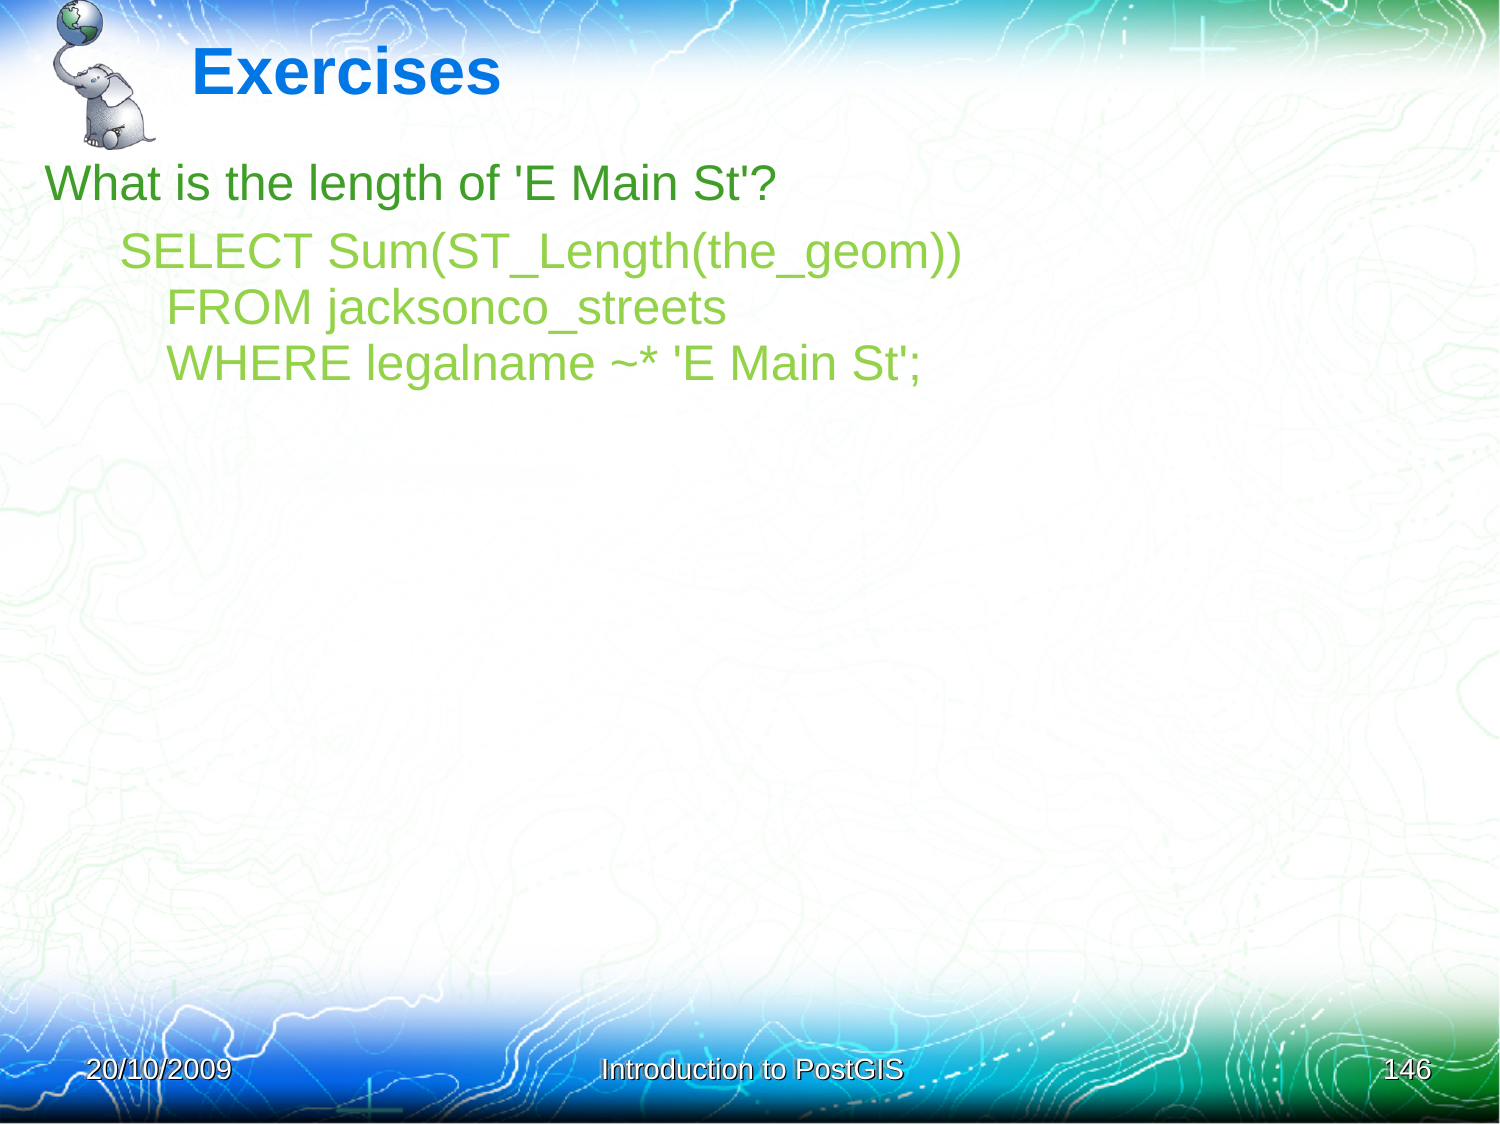

# Exercises
What is the length of 'E Main St'?
SELECT Sum(ST_Length(the_geom))
FROM jacksonco_streets
WHERE legalname ~* 'E Main St';
20/10/2009
Introduction to PostGIS
146